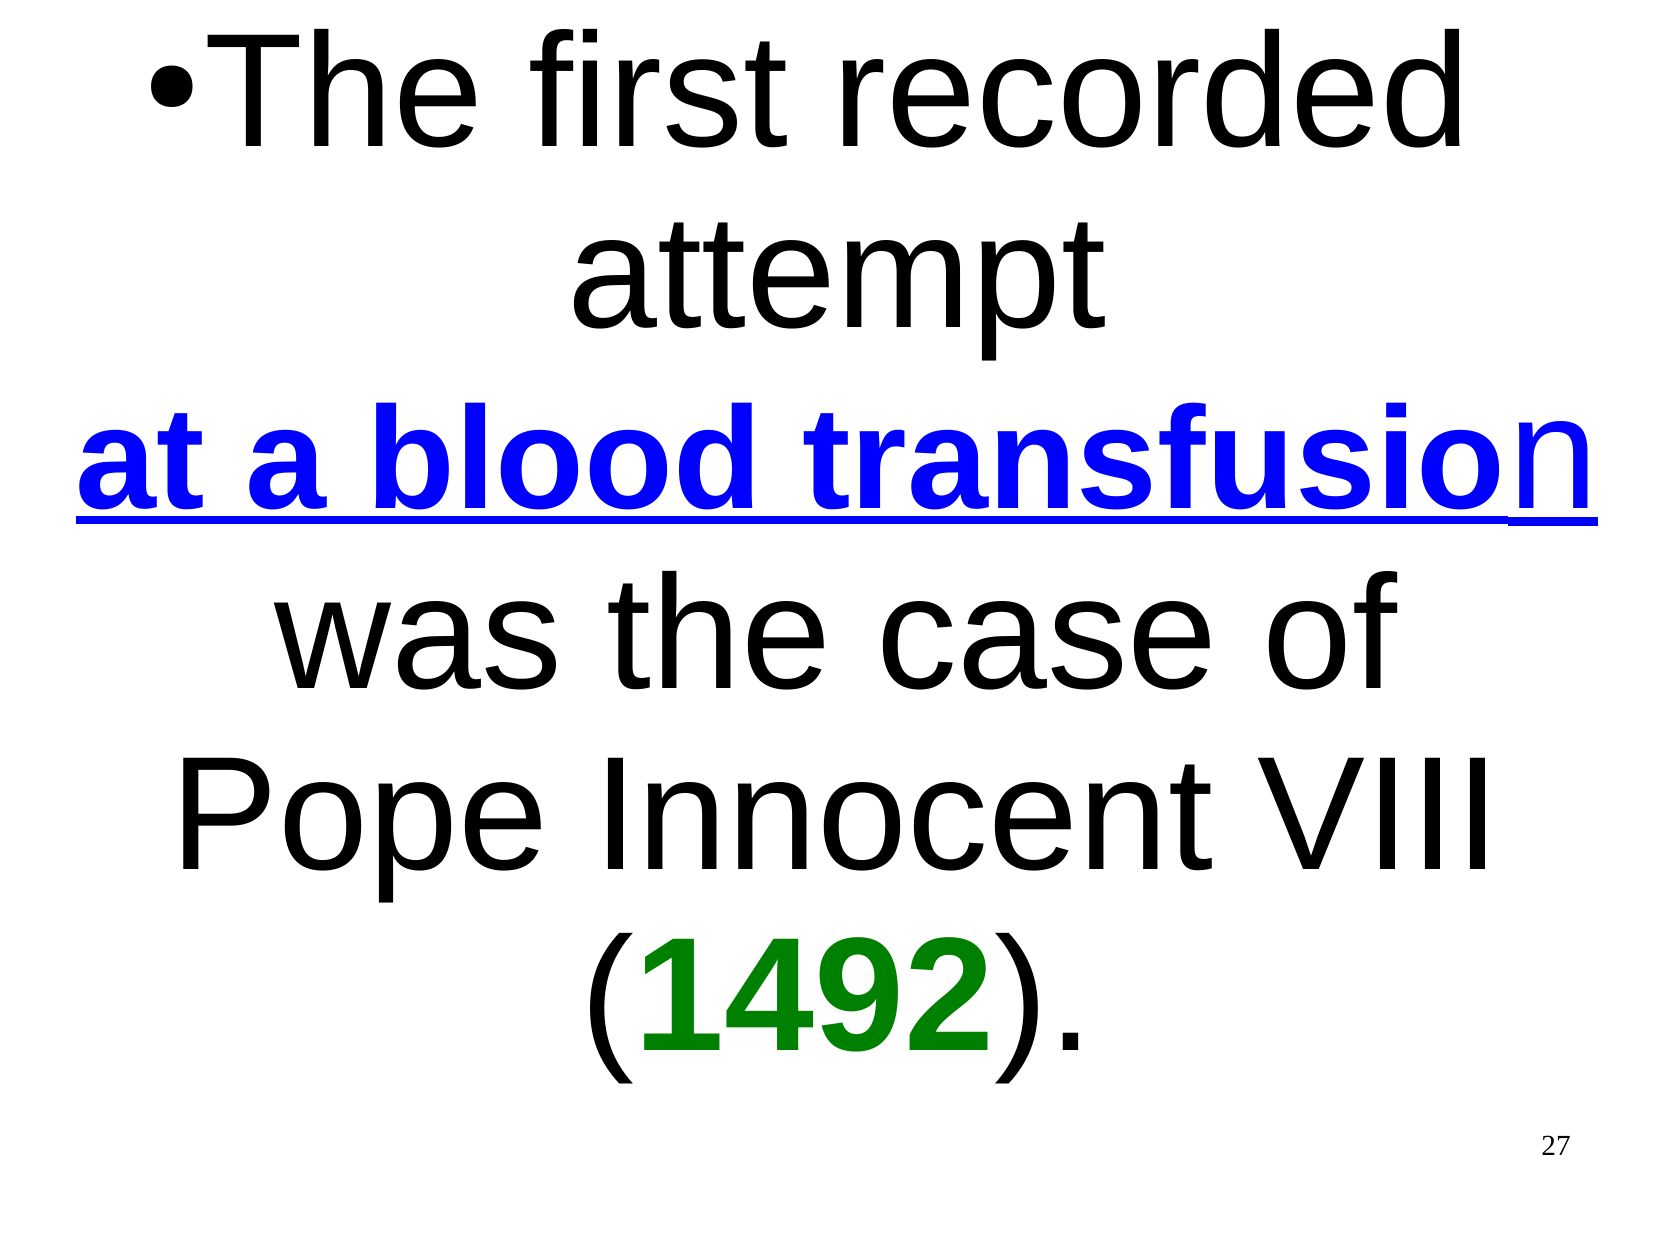

# The first recorded attempt at a blood transfusion was the case of Pope Innocent VIII (1492).
27